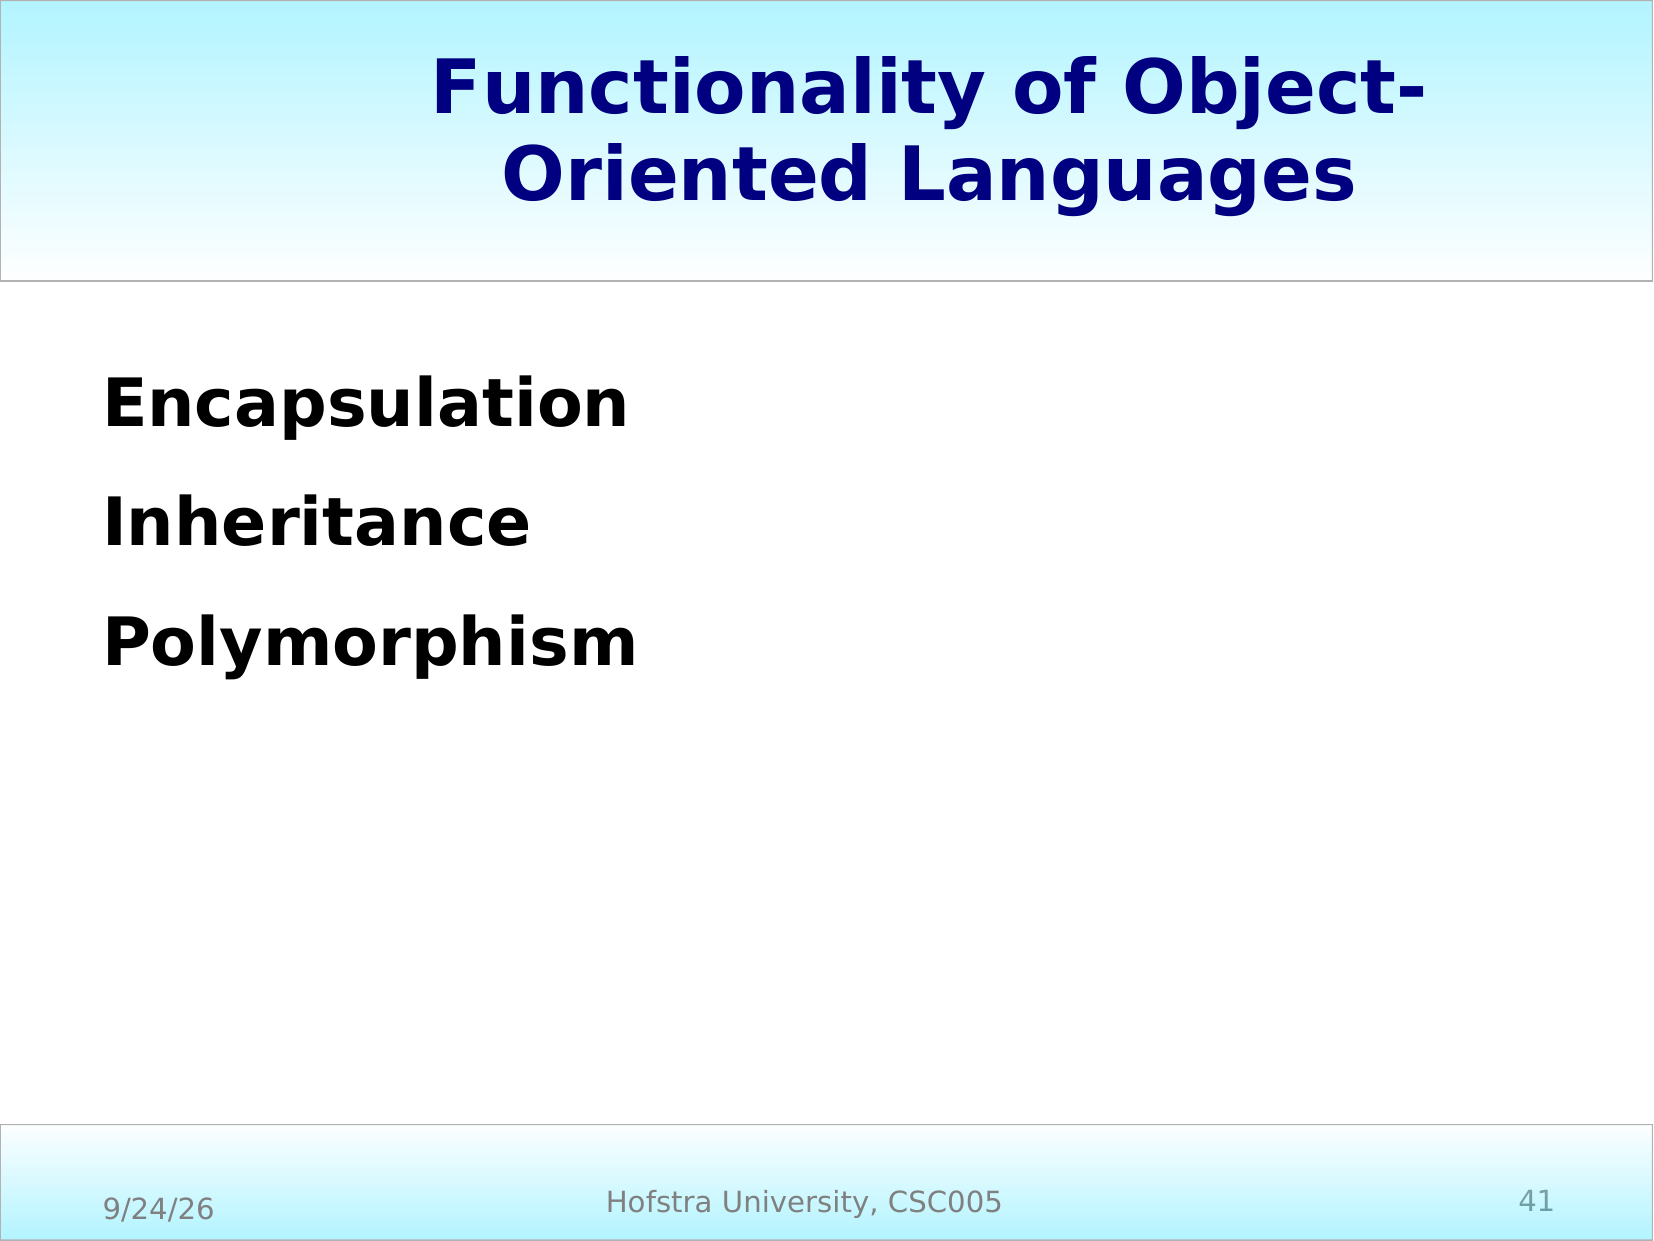

# Functionality of Object-Oriented Languages
Encapsulation
Inheritance
Polymorphism
41
Hofstra University, CSC005